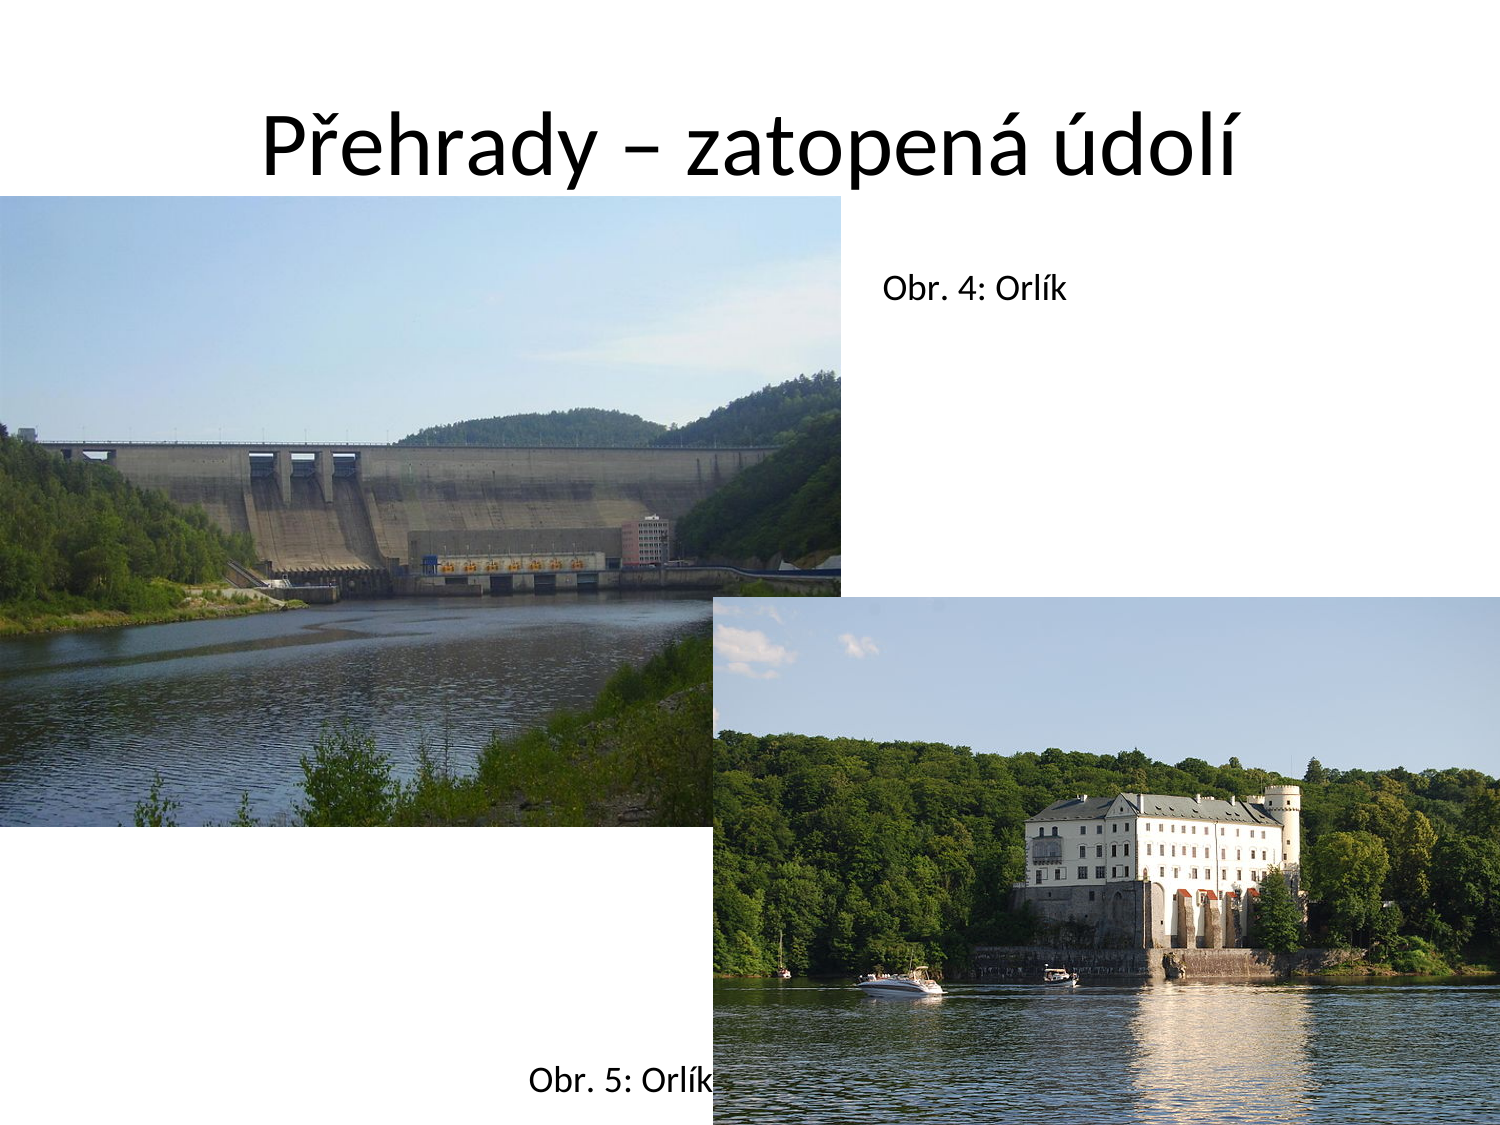

# Přehrady – zatopená údolí
Obr. 4: Orlík
Obr. 5: Orlík